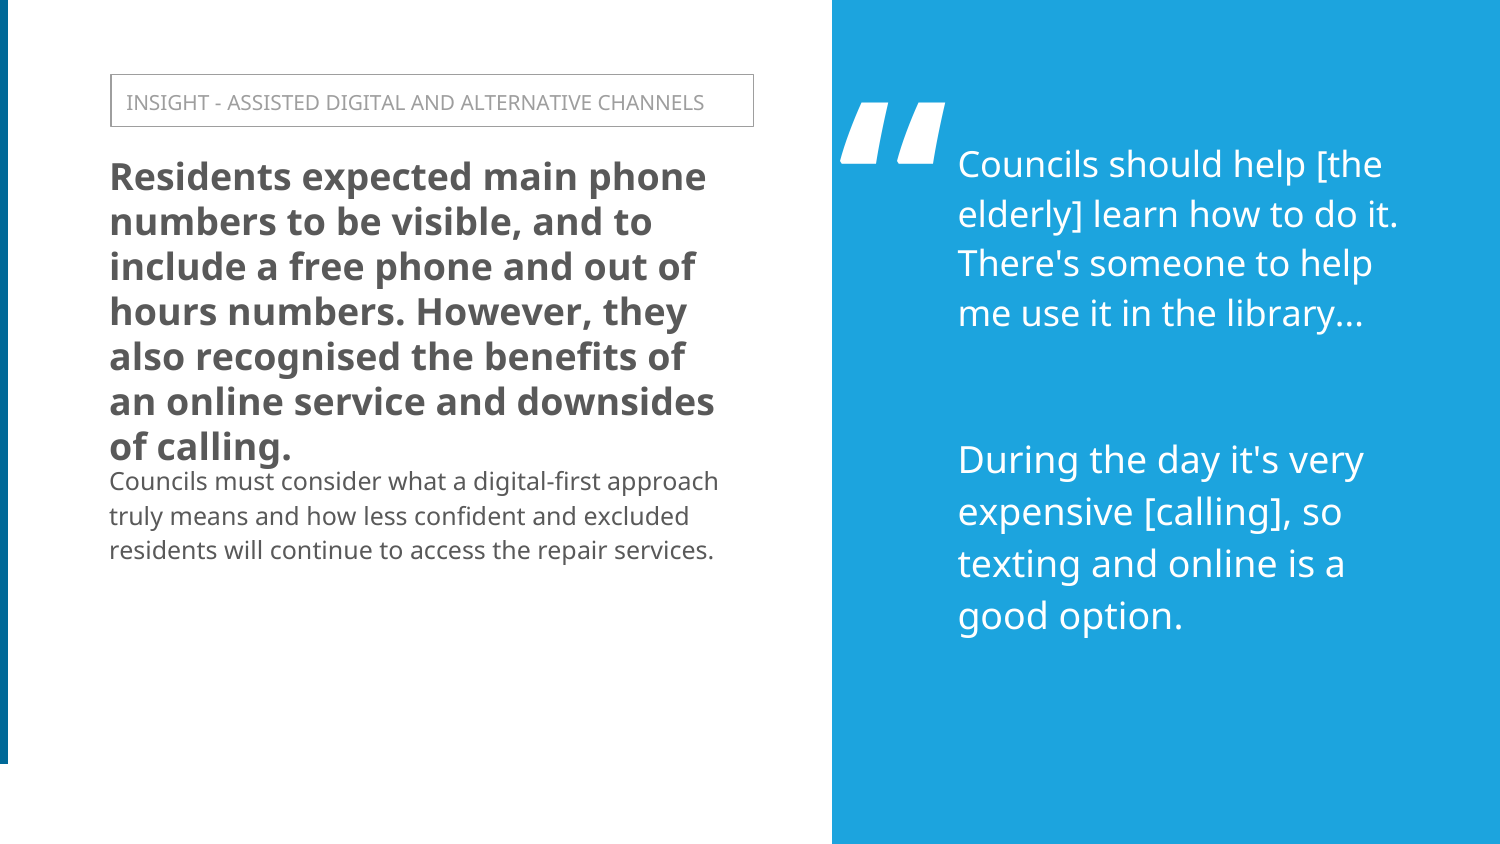

INSIGHT - ASSISTED DIGITAL AND ALTERNATIVE CHANNELS
Councils should help [the elderly] learn how to do it. There's someone to help me use it in the library...
# Residents expected main phone numbers to be visible, and to include a free phone and out of hours numbers. However, they also recognised the benefits of an online service and downsides of calling.
During the day it's very expensive [calling], so texting and online is a good option.
Councils must consider what a digital-first approach truly means and how less confident and excluded residents will continue to access the repair services.